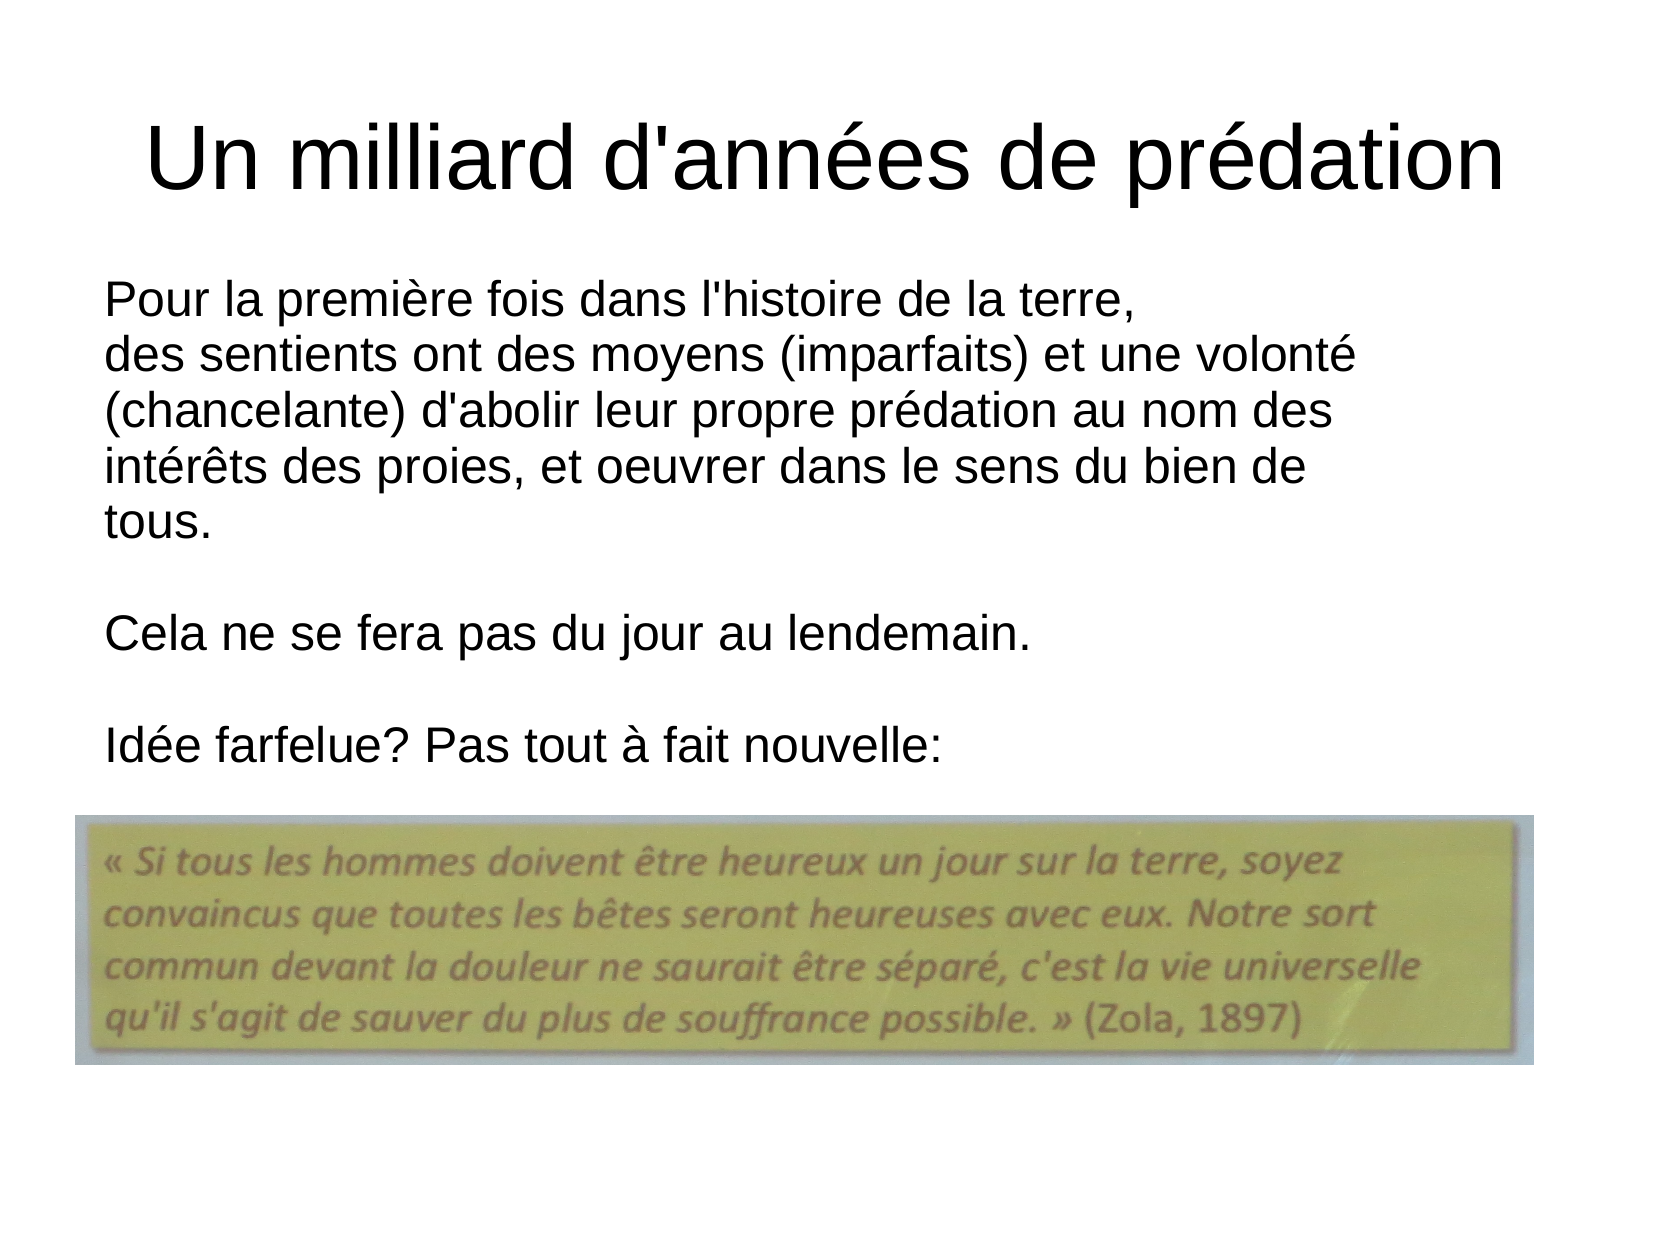

# Un milliard d'années de prédation
Pour la première fois dans l'histoire de la terre,
des sentients ont des moyens (imparfaits) et une volonté
(chancelante) d'abolir leur propre prédation au nom des
intérêts des proies, et oeuvrer dans le sens du bien de
tous.
Cela ne se fera pas du jour au lendemain.
Idée farfelue? Pas tout à fait nouvelle: